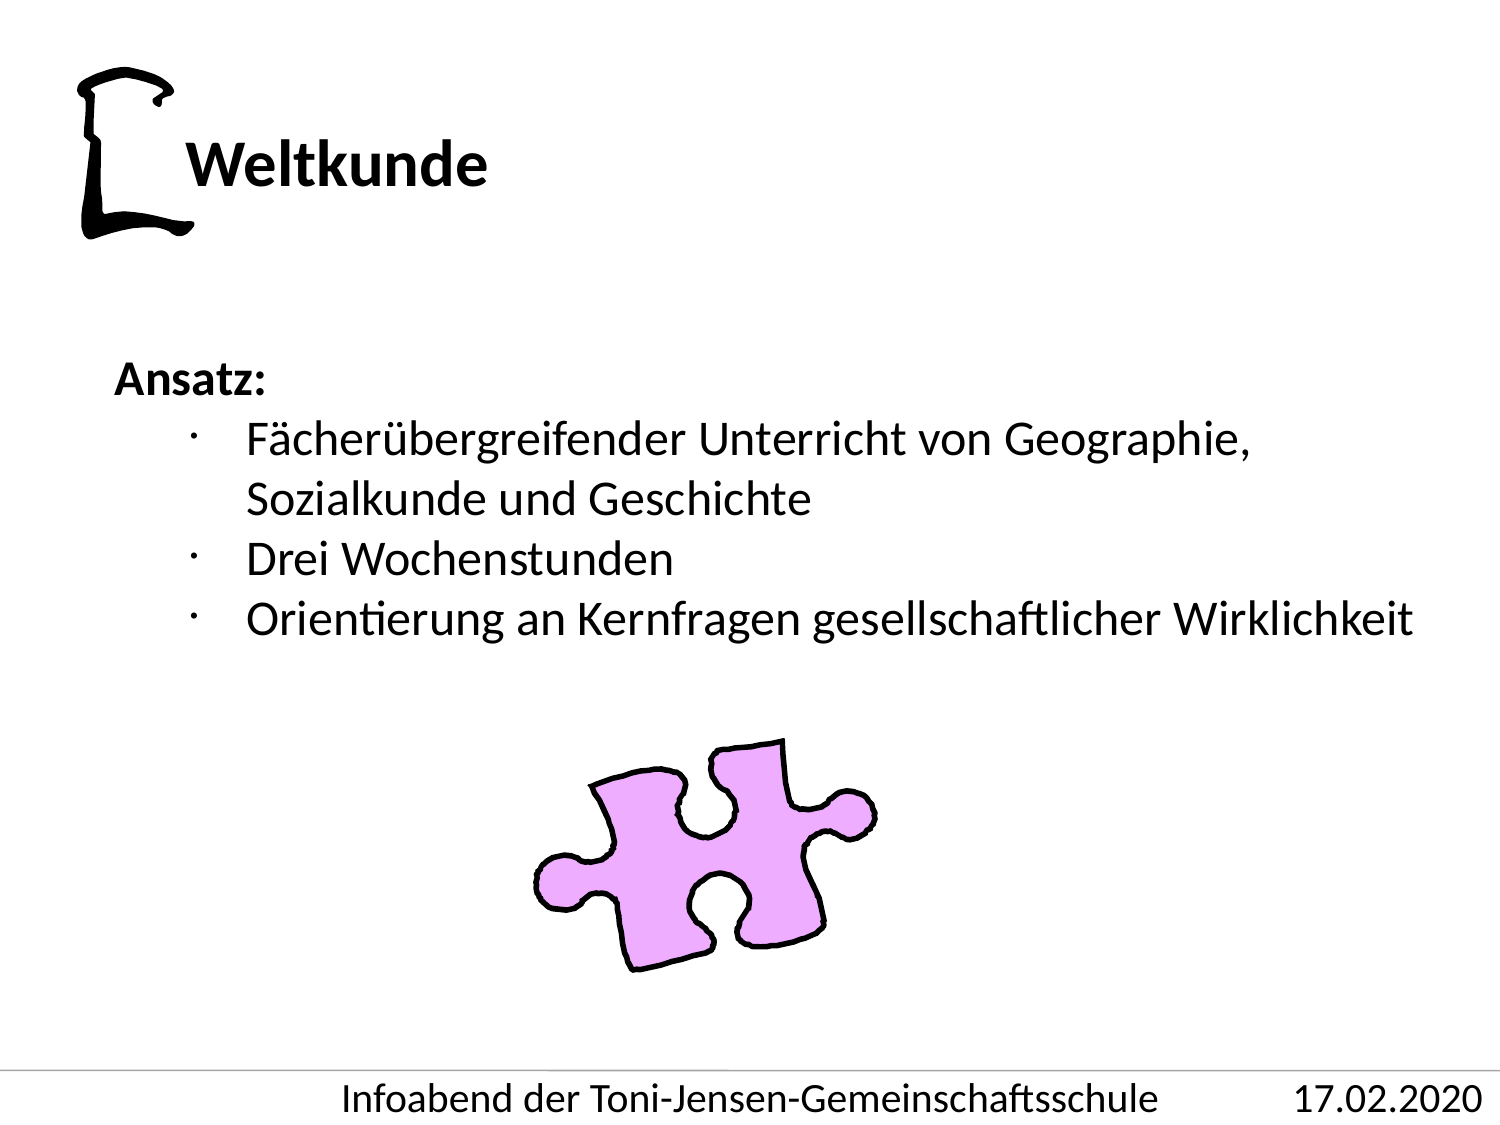

Weltkunde
Ansatz:
Fächerübergreifender Unterricht von Geographie, Sozialkunde und Geschichte
Drei Wochenstunden
Orientierung an Kernfragen gesellschaftlicher Wirklichkeit
17.02.2020
Infoabend der Toni-Jensen-Gemeinschaftsschule